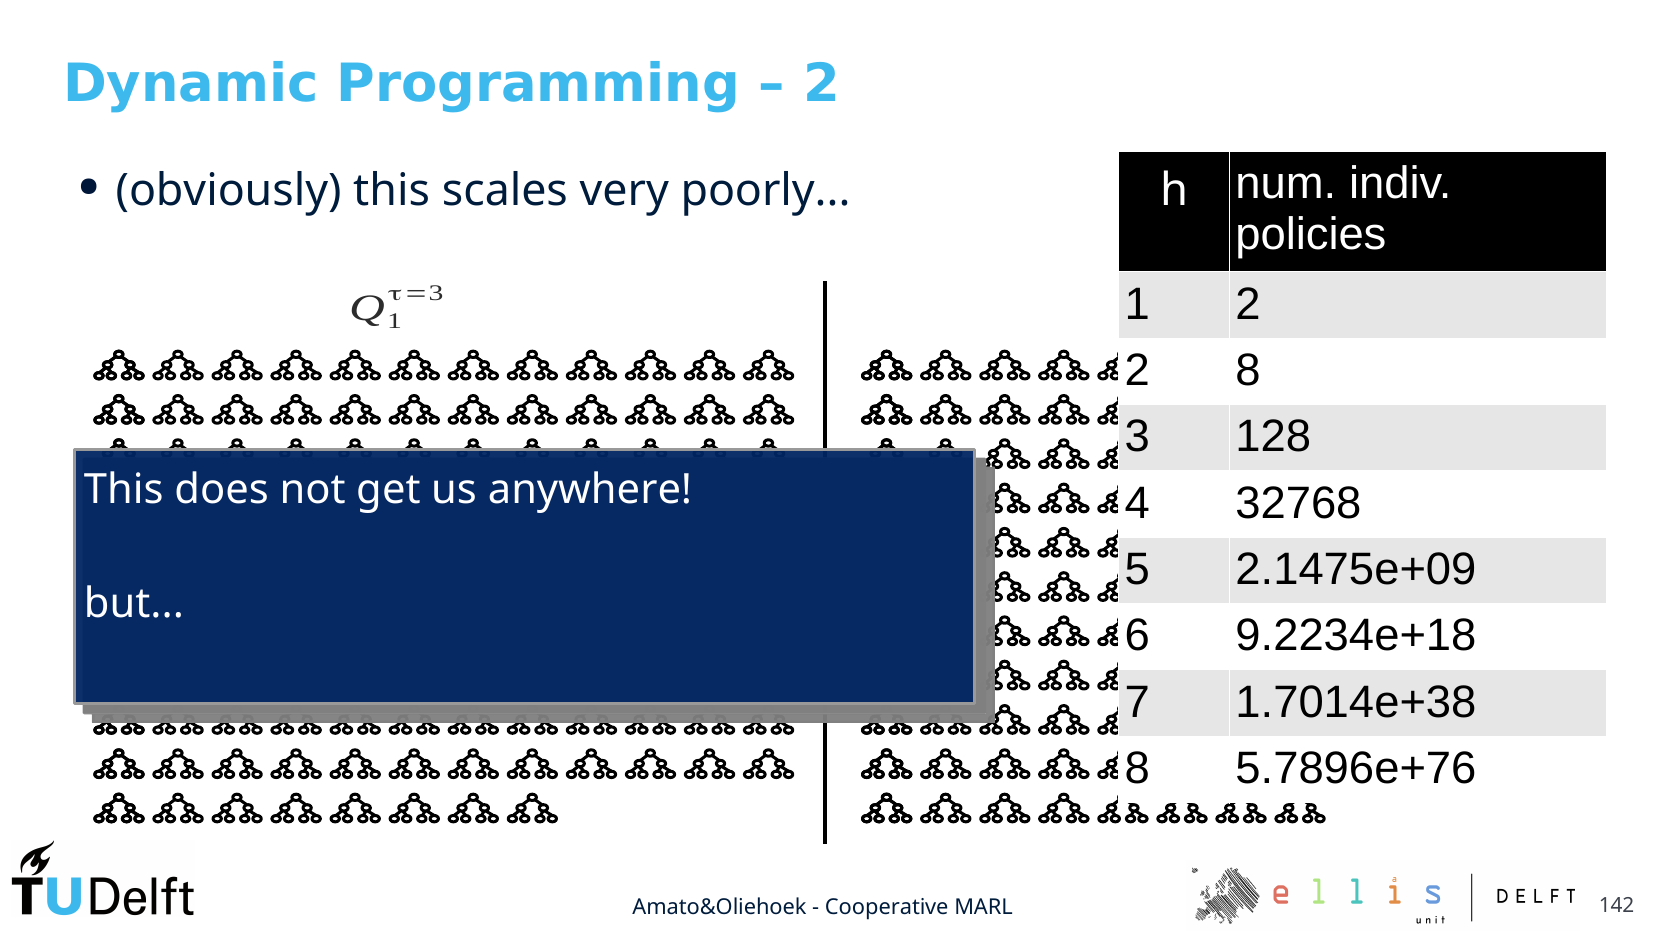

# Dynamic Programming – 2
| h | num. indiv. policies |
| --- | --- |
| 1 | 2 |
| 2 | 8 |
| 3 | 128 |
| 4 | 32768 |
| 5 | 2.1475e+09 |
| 6 | 9.2234e+18 |
| 7 | 1.7014e+38 |
| 8 | 5.7896e+76 |
(obviously) this scales very poorly...
This does not get us anywhere!
but...
Amato&Oliehoek - Cooperative MARL